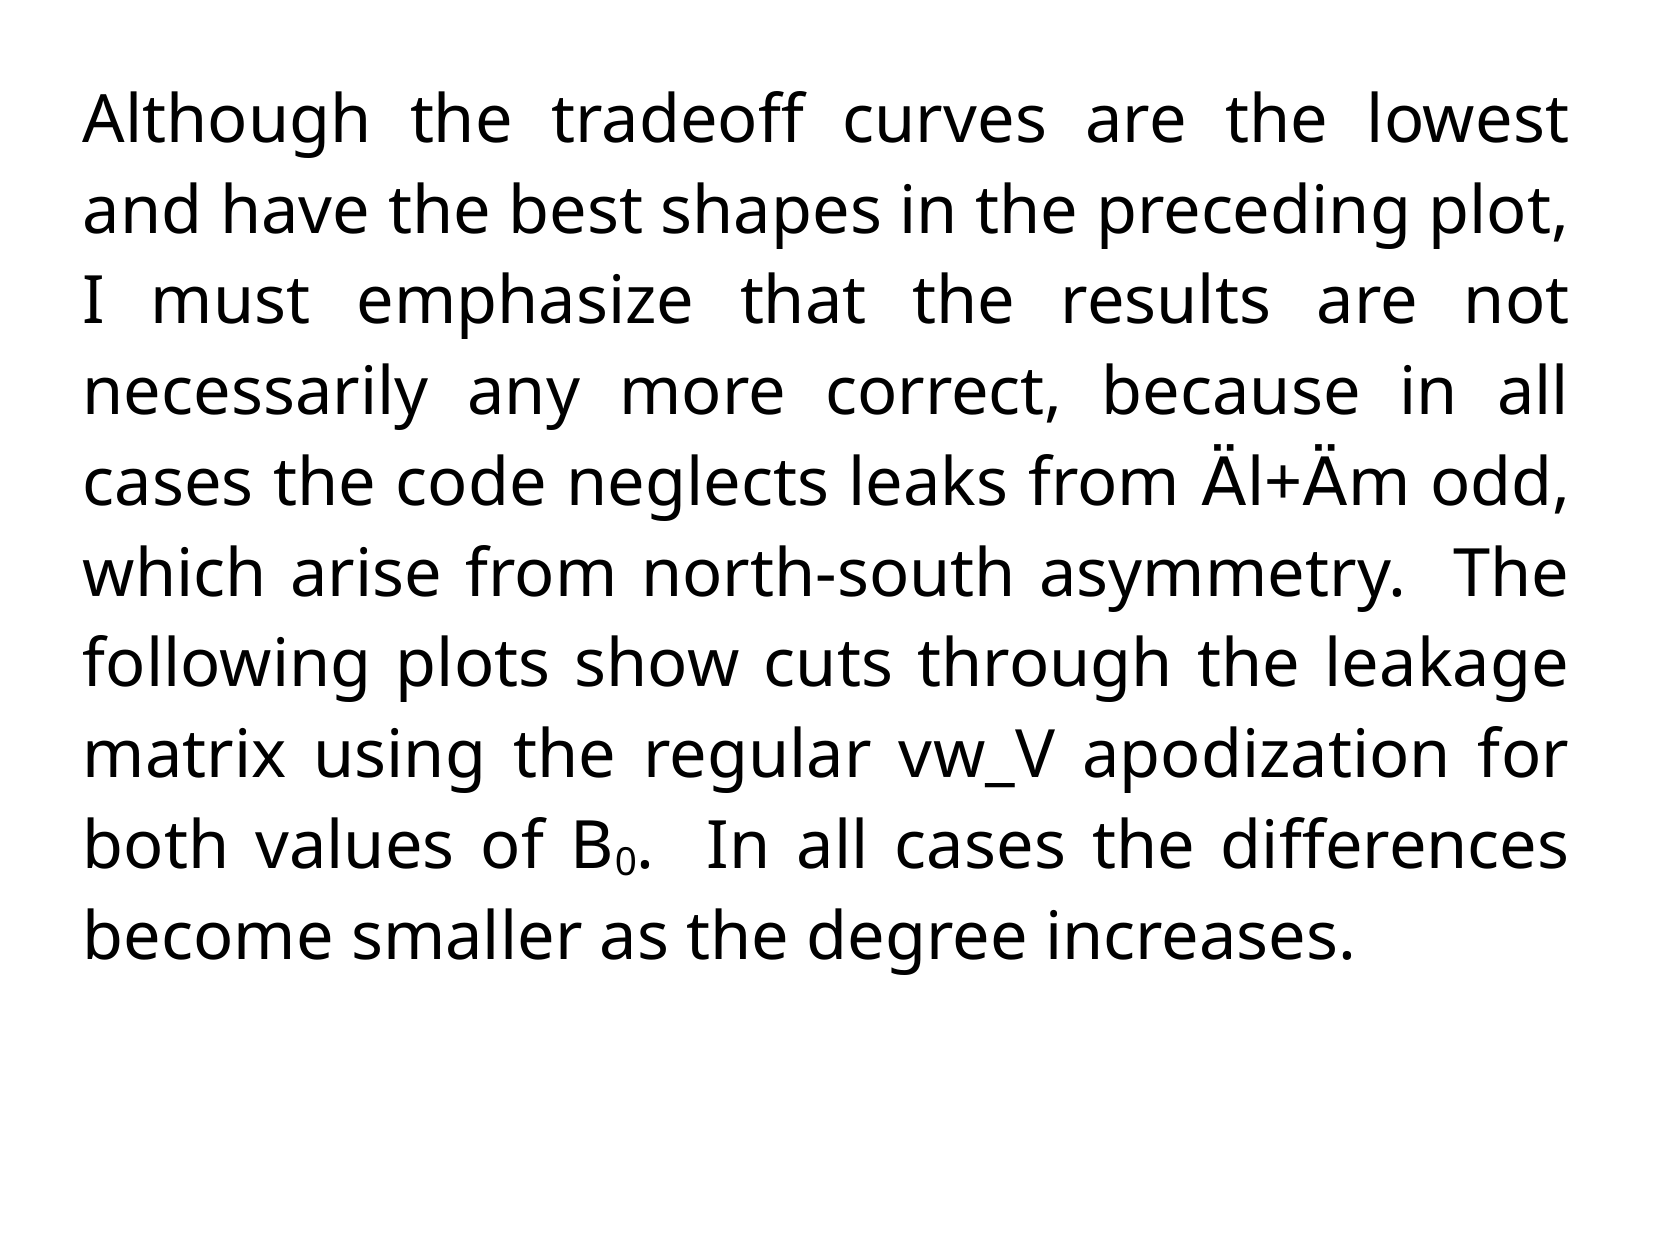

# Although the tradeoff curves are the lowest and have the best shapes in the preceding plot, I must emphasize that the results are not necessarily any more correct, because in all cases the code neglects leaks from Äl+Äm odd, which arise from north-south asymmetry. The following plots show cuts through the leakage matrix using the regular vw_V apodization for both values of B0. In all cases the differences become smaller as the degree increases.